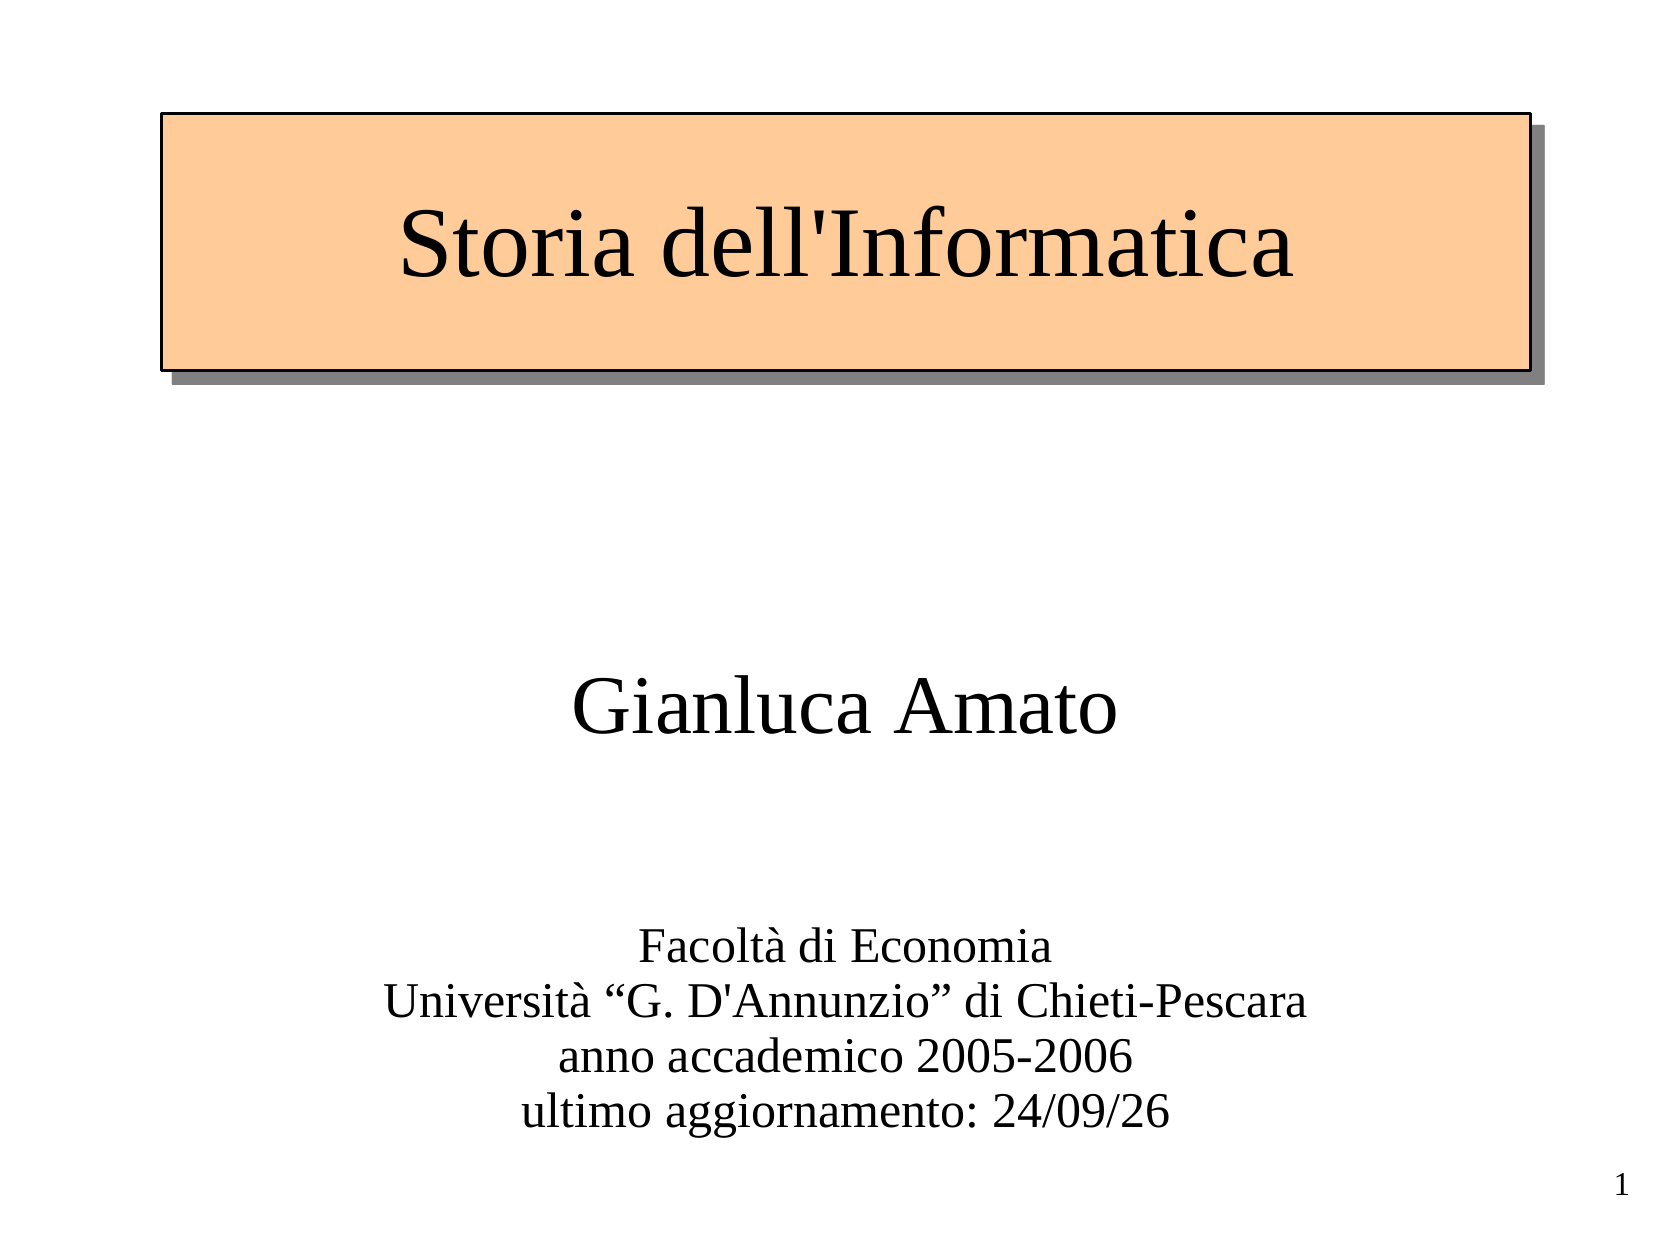

Storia dell'Informatica
Gianluca Amato
Facoltà di Economia
Università “G. D'Annunzio” di Chieti-Pescara
anno accademico 2005-2006
ultimo aggiornamento: